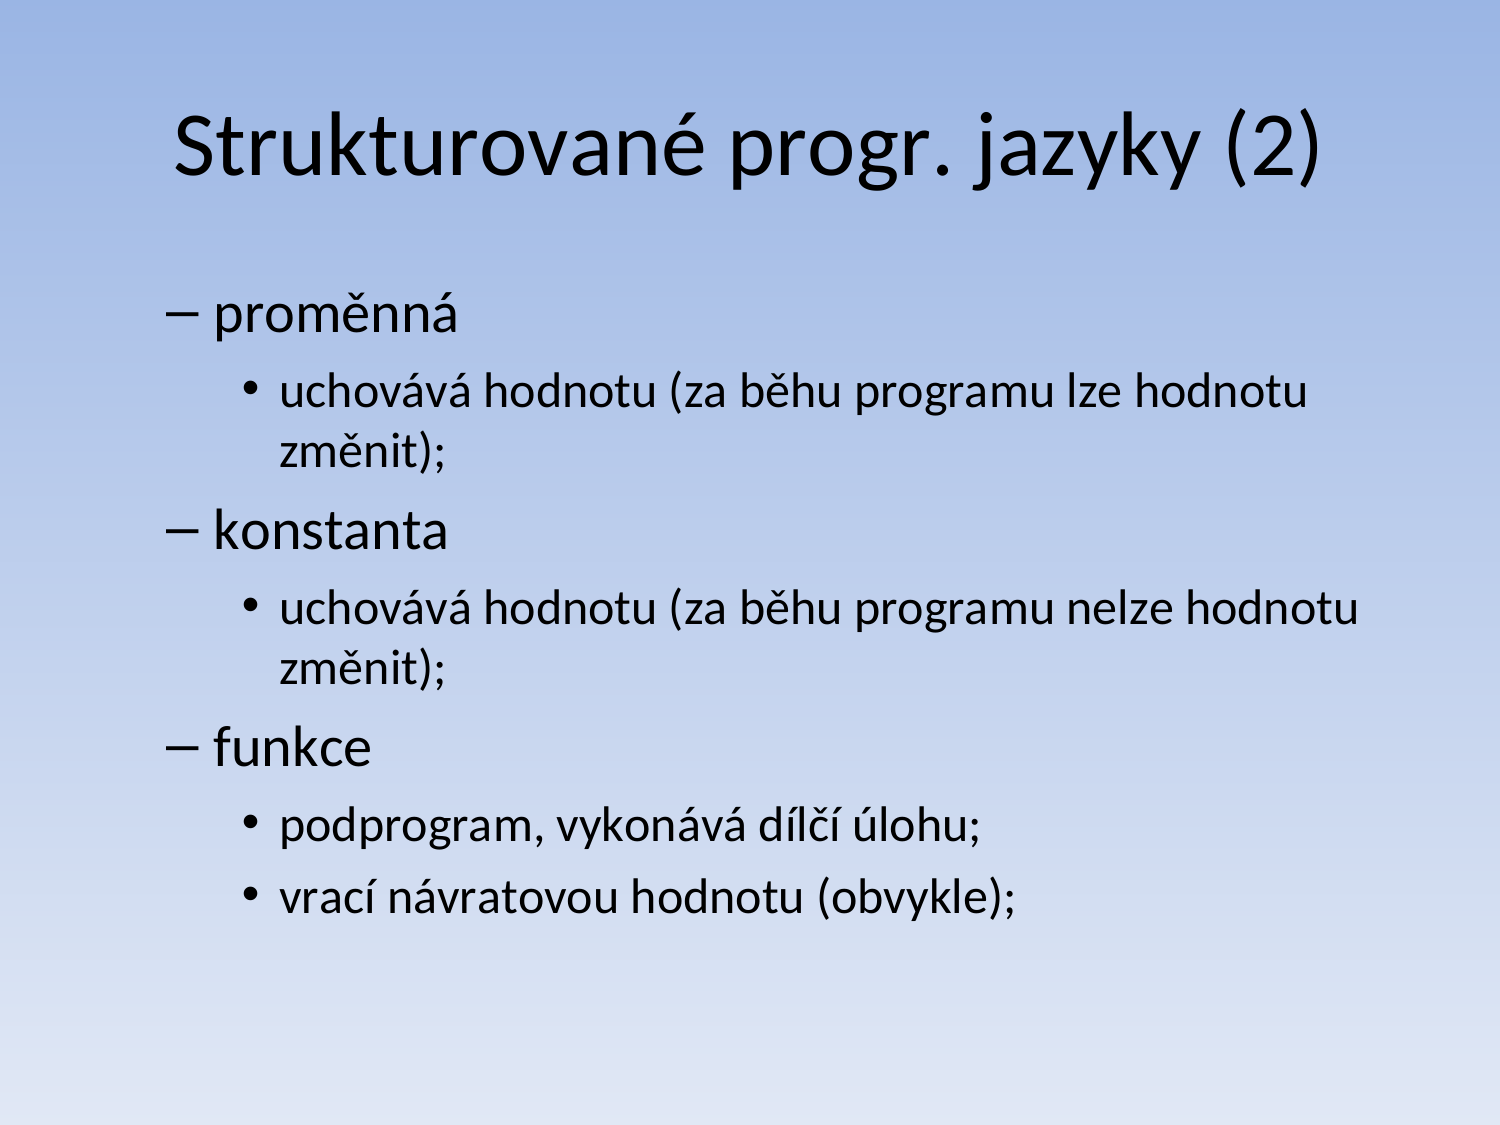

# Strukturované progr. jazyky (2)
proměnná
uchovává hodnotu (za běhu programu lze hodnotu změnit);
konstanta
uchovává hodnotu (za běhu programu nelze hodnotu změnit);
funkce
podprogram, vykonává dílčí úlohu;
vrací návratovou hodnotu (obvykle);